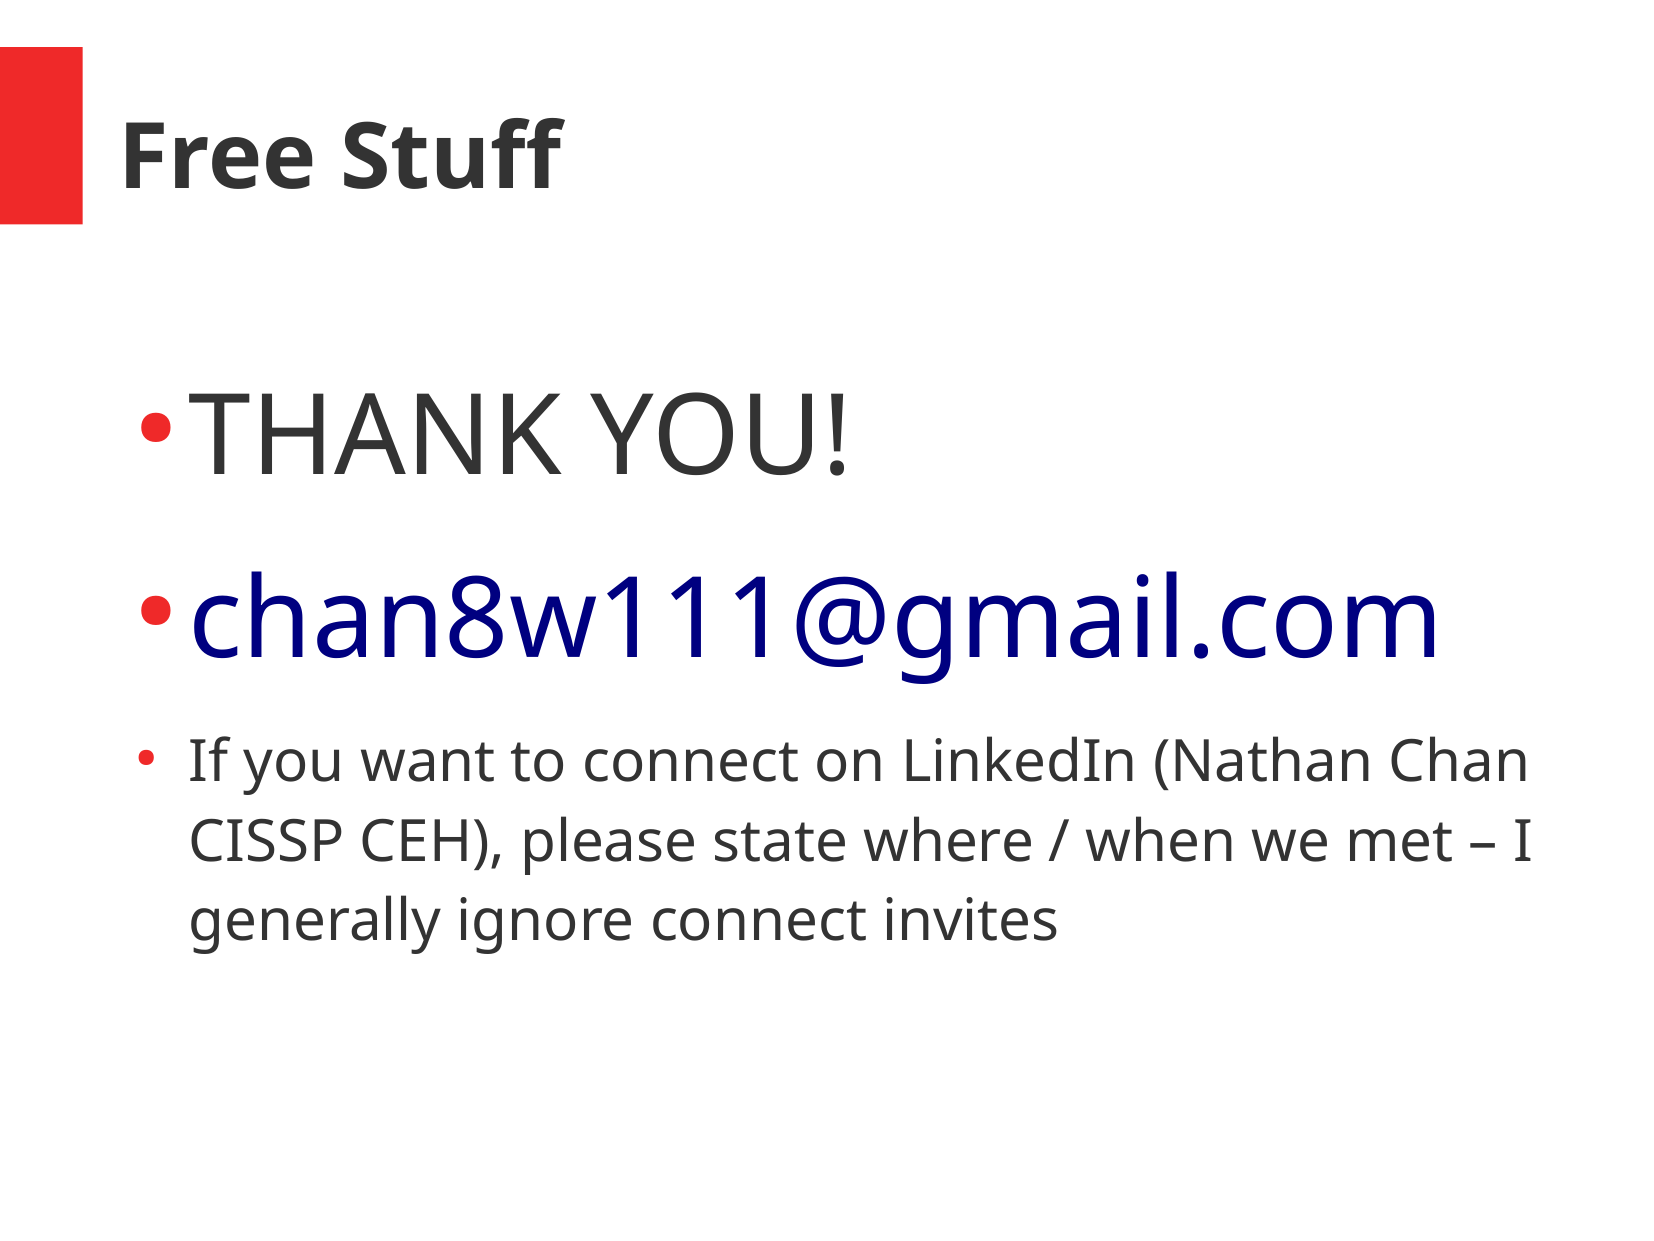

# Free Stuff
THANK YOU!
chan8w111@gmail.com
If you want to connect on LinkedIn (Nathan Chan CISSP CEH), please state where / when we met – I generally ignore connect invites